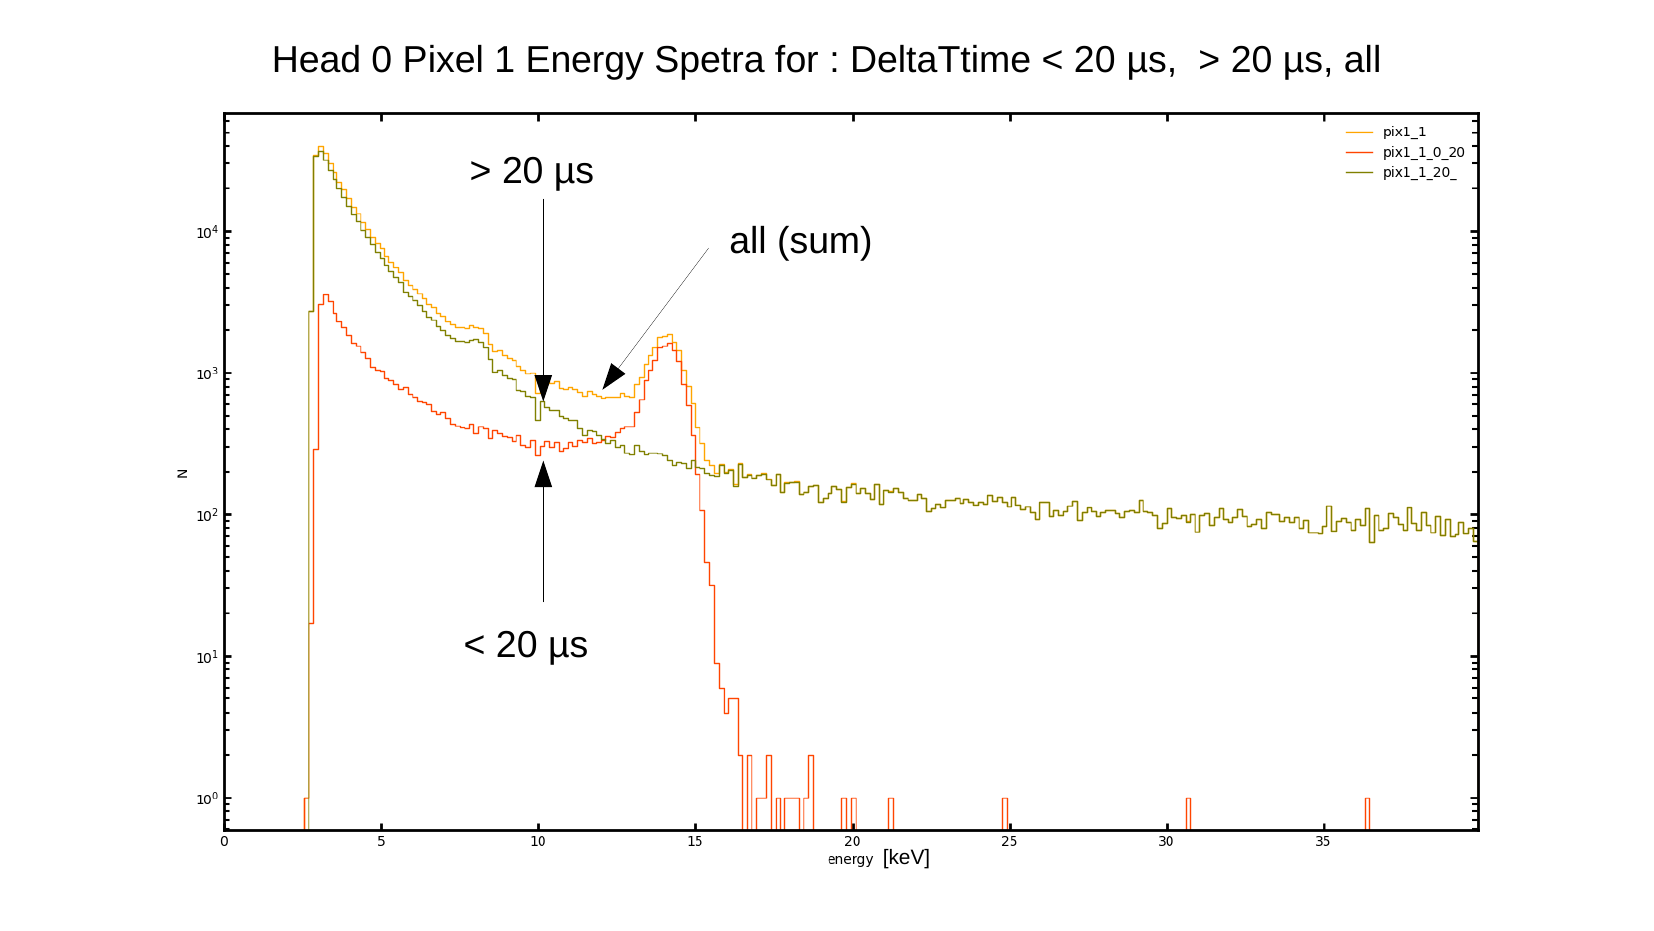

Head 0 Pixel 1 Energy Spetra for : DeltaTtime < 20 µs, > 20 µs, all
MAG Pixel ALL ENERGY PREVIOUS EVENT DT < µs
MAG Pixel ALL ENERGY DT > 20 µs
#
> 20 µs
all (sum)
< 20 µs
[keV]